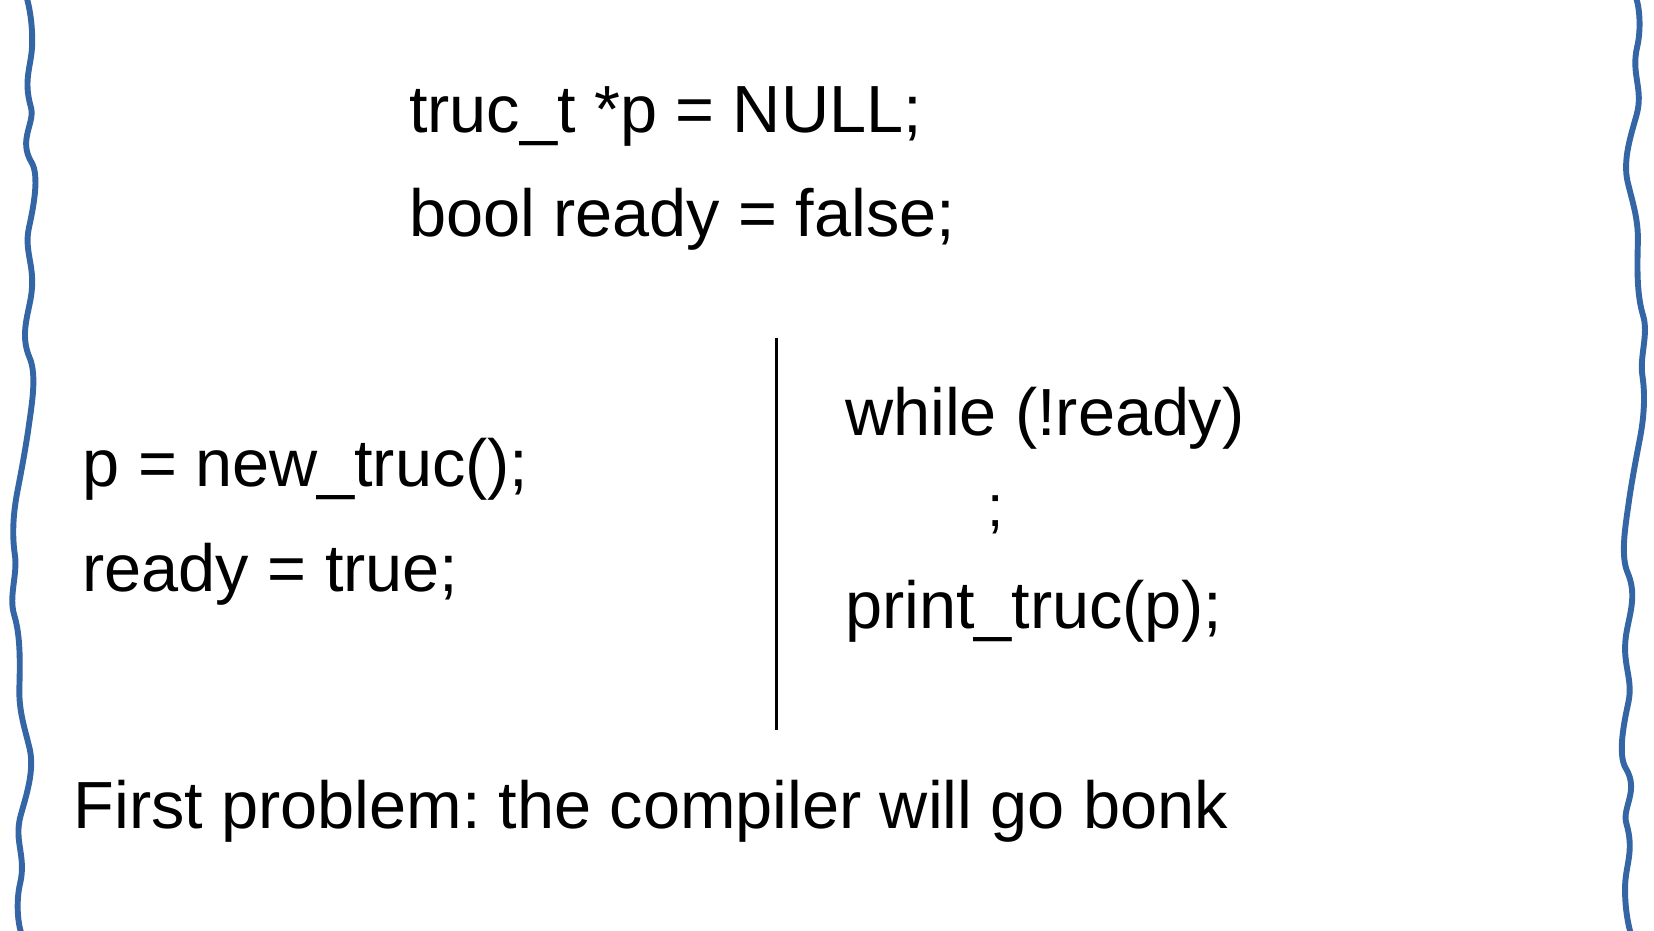

truc_t *p = NULL;
bool ready = false;
# p = new_truc();
ready = true;
while (!ready)
;
print_truc(p);
First problem: the compiler will go bonk